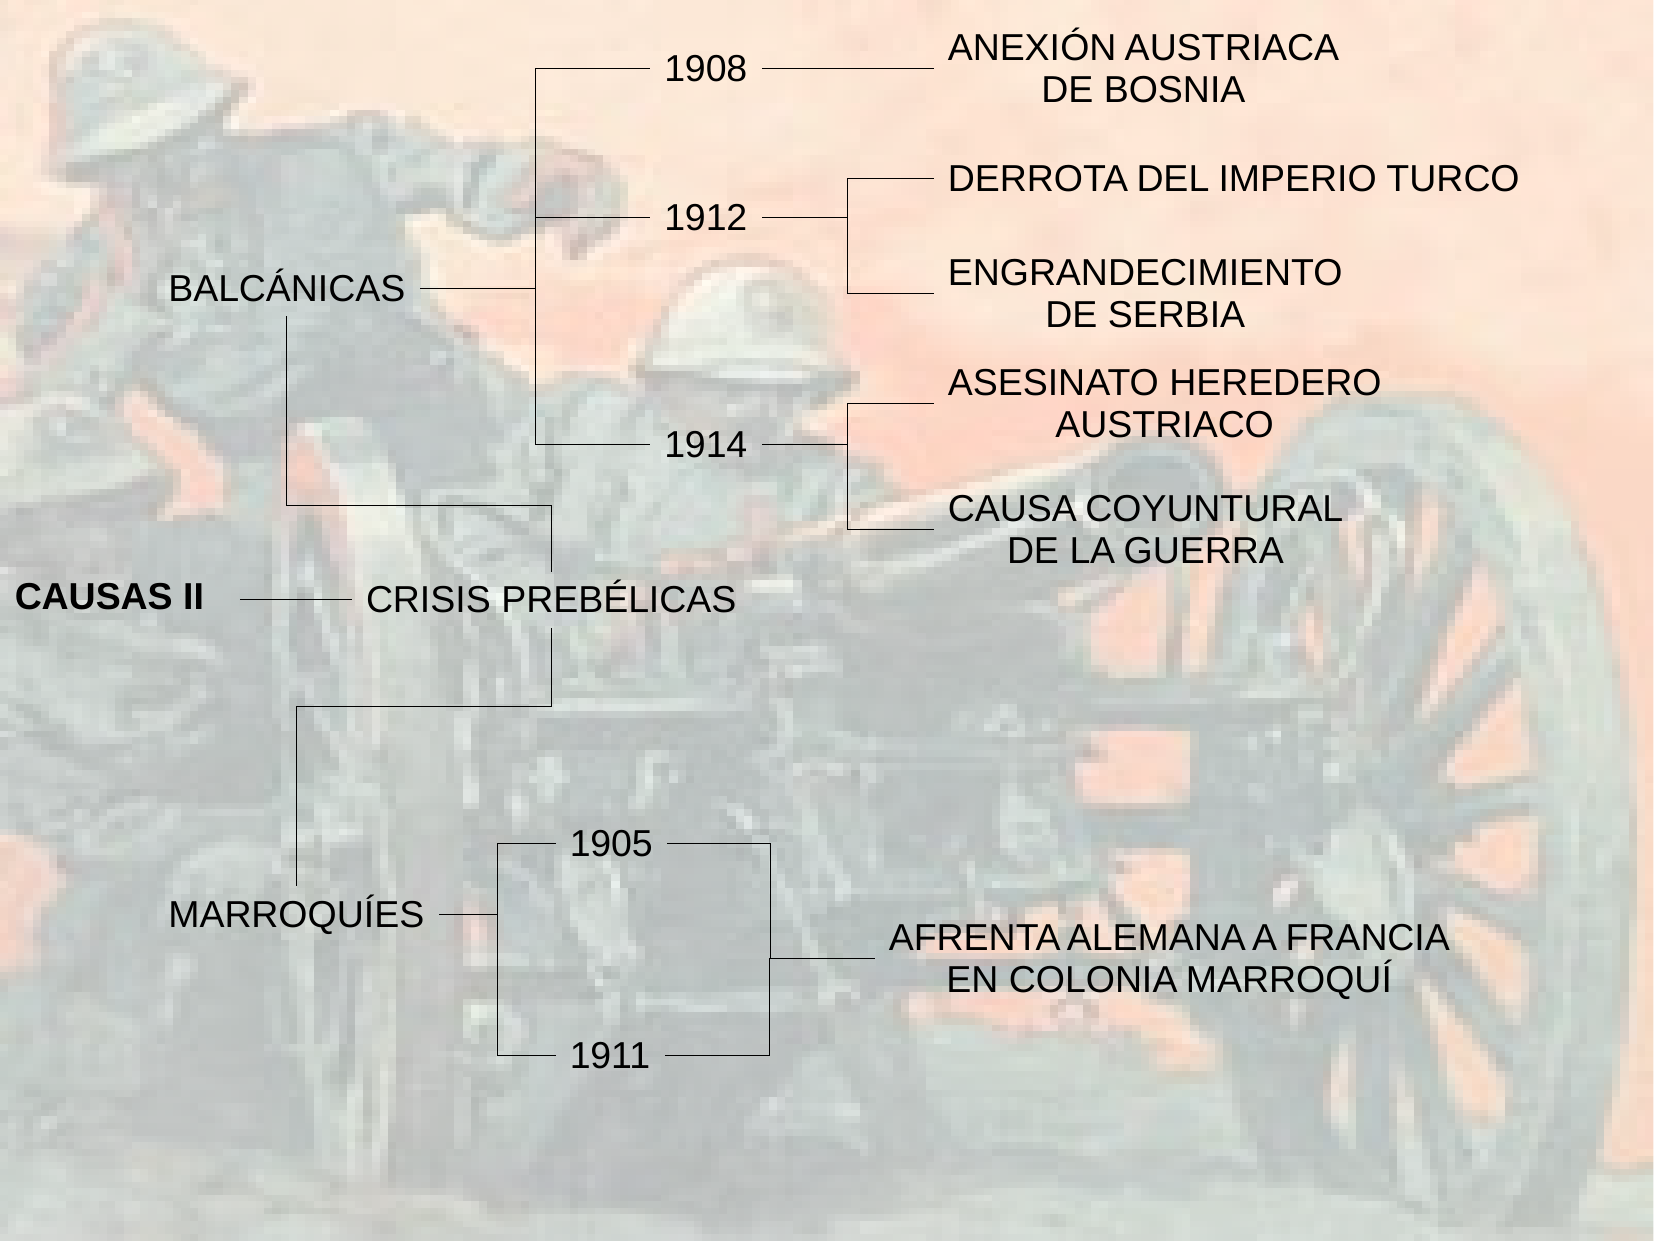

ANEXIÓN AUSTRIACA
DE BOSNIA
1908
DERROTA DEL IMPERIO TURCO
1912
ENGRANDECIMIENTO
DE SERBIA
BALCÁNICAS
ASESINATO HEREDERO
AUSTRIACO
1914
CAUSA COYUNTURAL
DE LA GUERRA
CAUSAS II
CRISIS PREBÉLICAS
1905
MARROQUÍES
AFRENTA ALEMANA A FRANCIA
EN COLONIA MARROQUÍ
1911